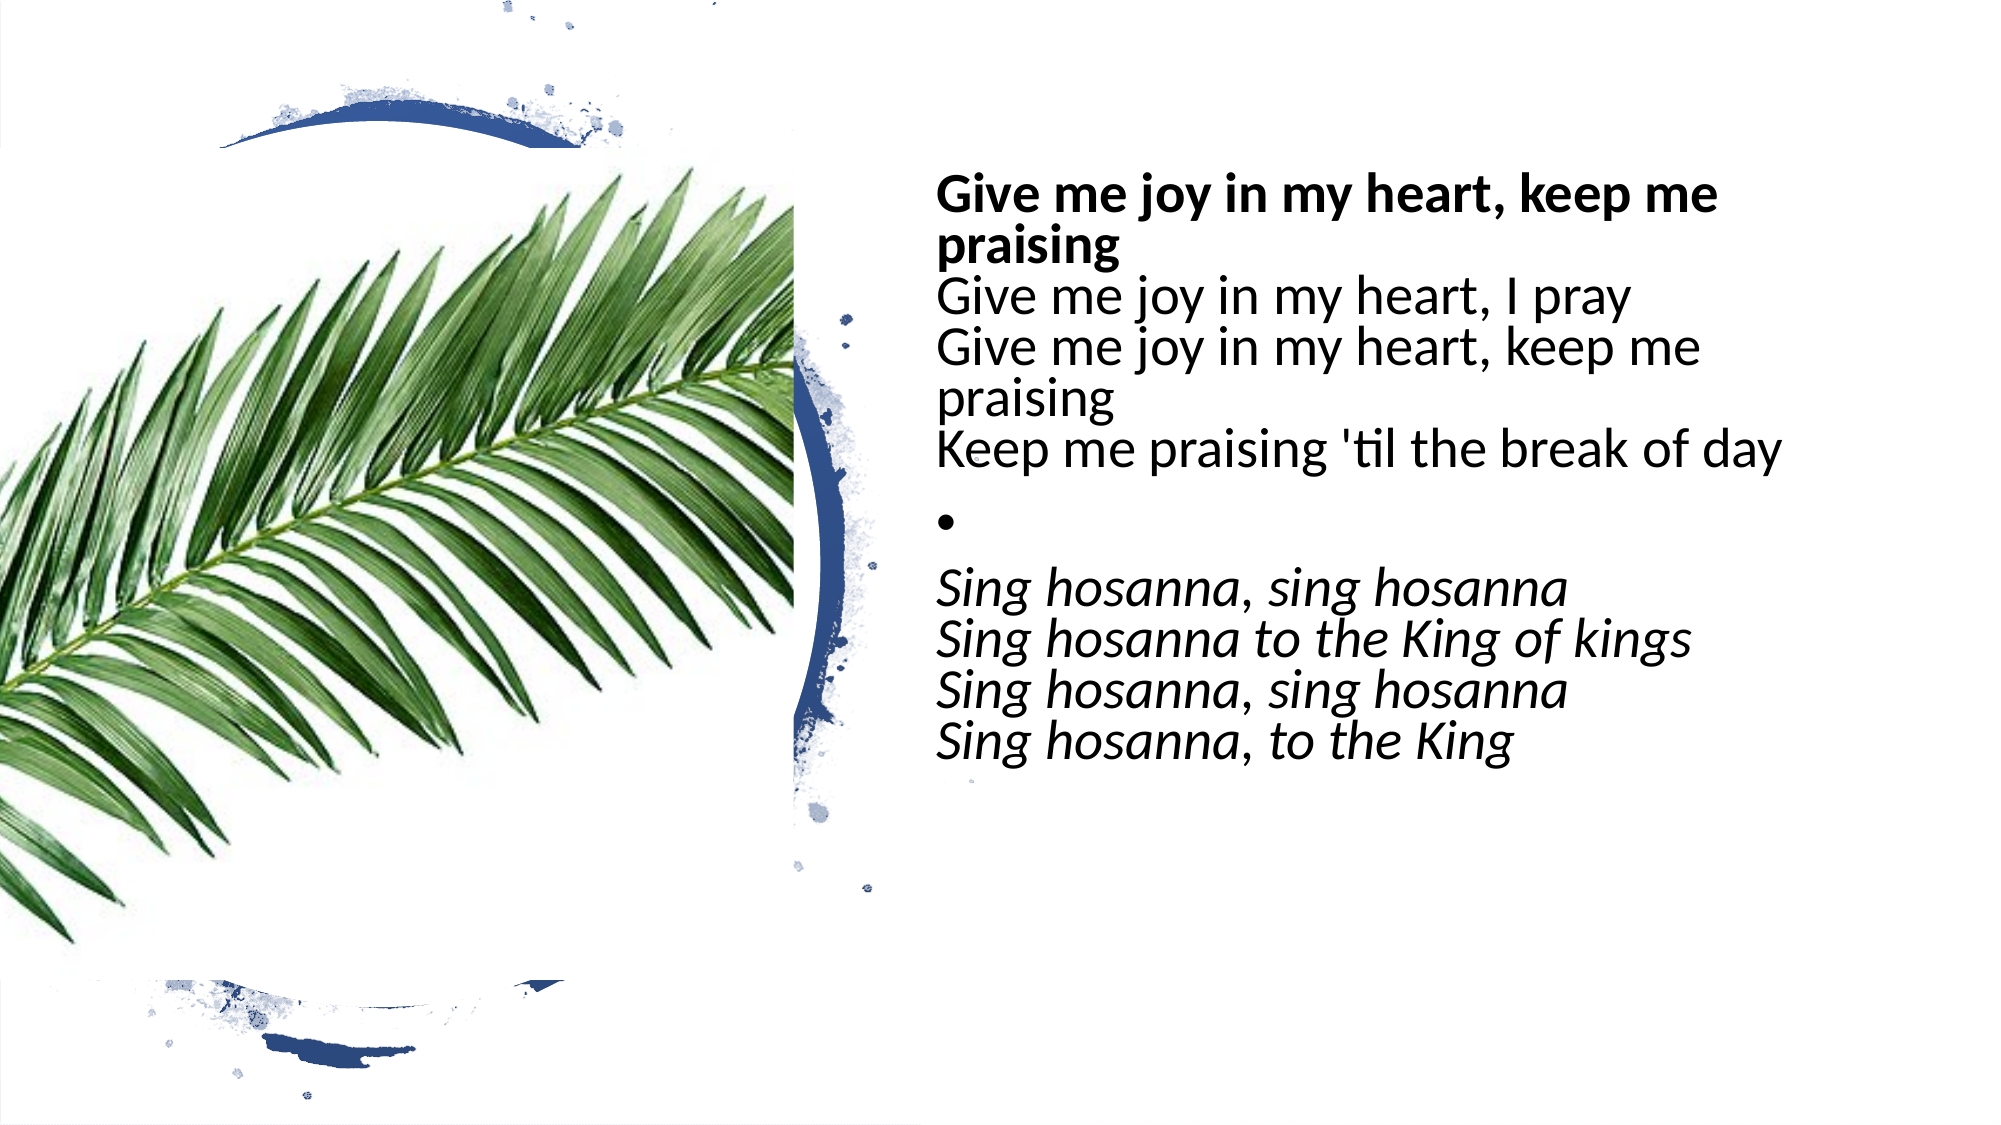

Give me joy in my heart, keep me praising
Give me joy in my heart, I pray
Give me joy in my heart, keep me praising
Keep me praising 'til the break of day
Sing hosanna, sing hosanna
Sing hosanna to the King of kings
Sing hosanna, sing hosanna
Sing hosanna, to the King